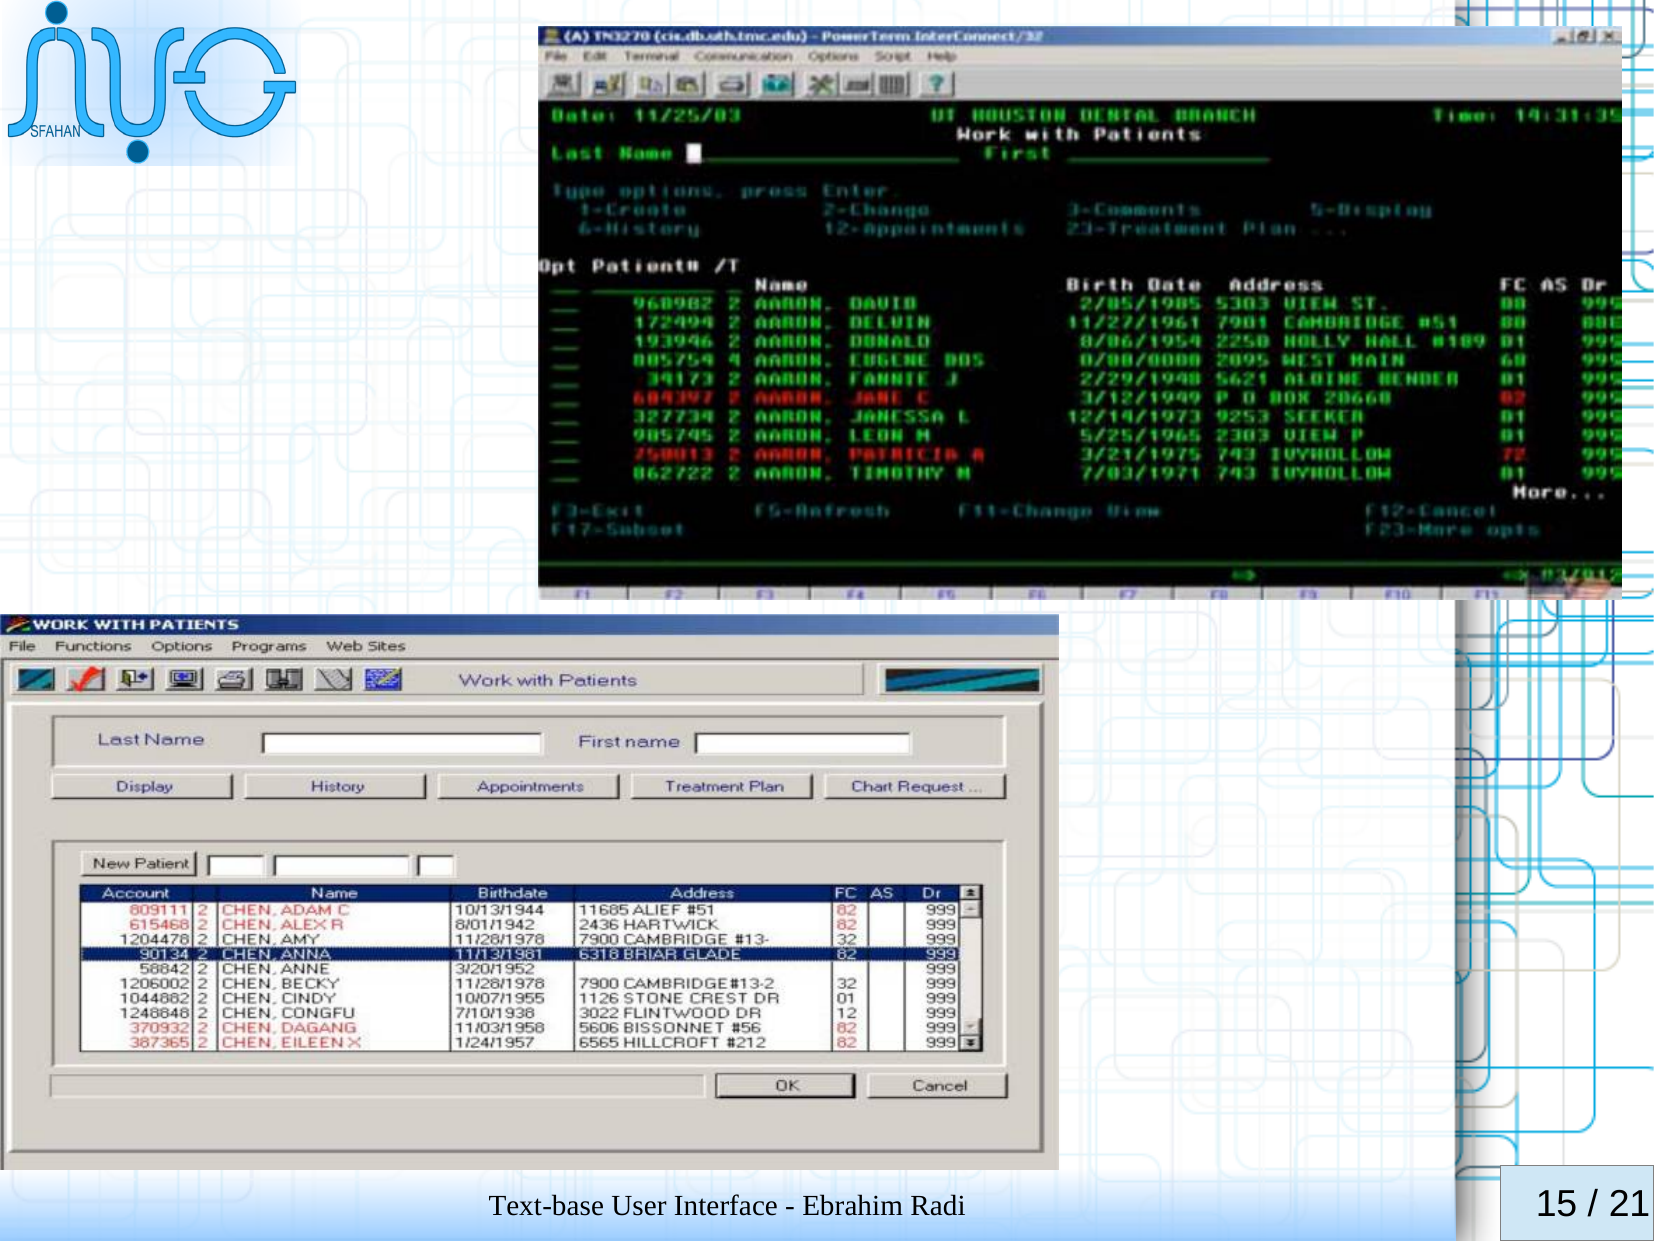

#
Text-base User Interface - Ebrahim Radi